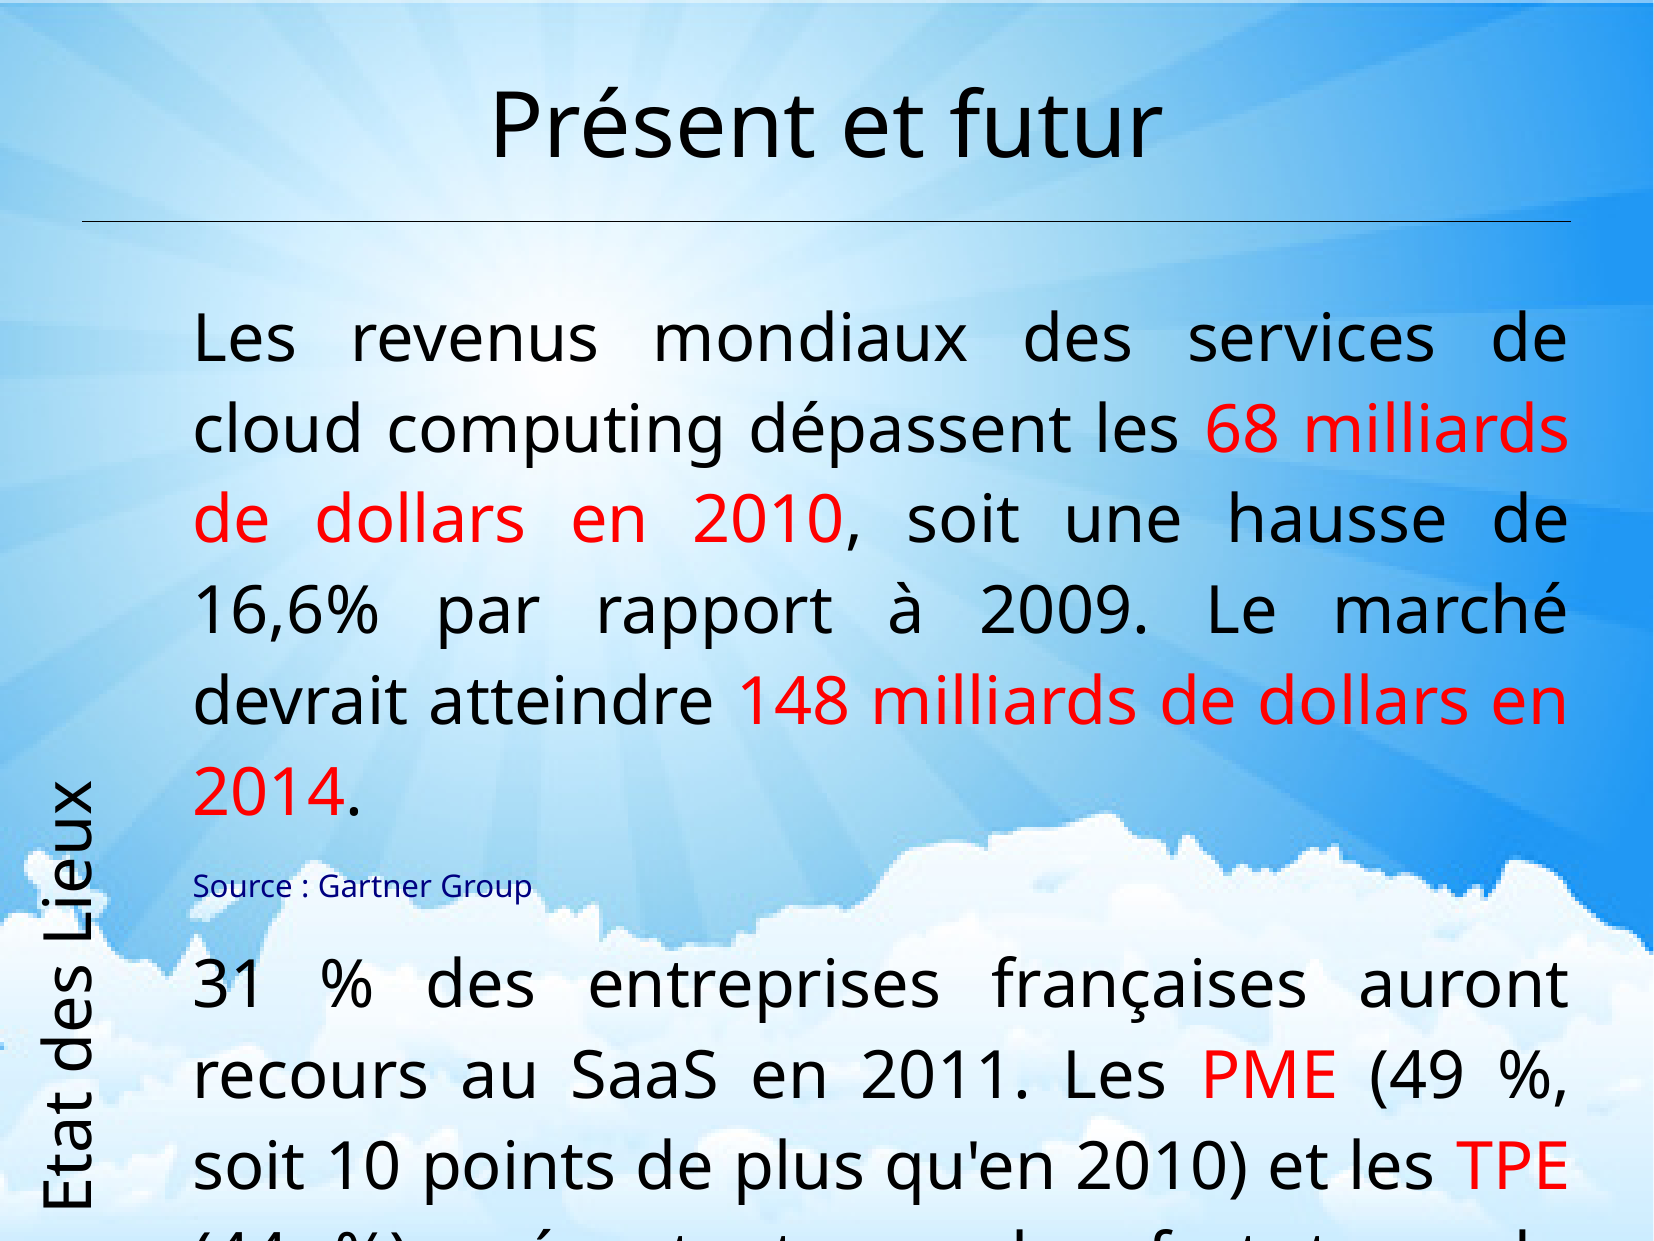

# Présent et futur
Les revenus mondiaux des services de cloud computing dépassent les 68 milliards de dollars en 2010, soit une hausse de 16,6% par rapport à 2009. Le marché devrait atteindre 148 milliards de dollars en 2014.
Source : Gartner Group
31 % des entreprises françaises auront recours au SaaS en 2011. Les PME (49 %, soit 10 points de plus qu'en 2010) et les TPE (44 %) présentent un plus fort taux de demandes
Source
Etat des Lieux